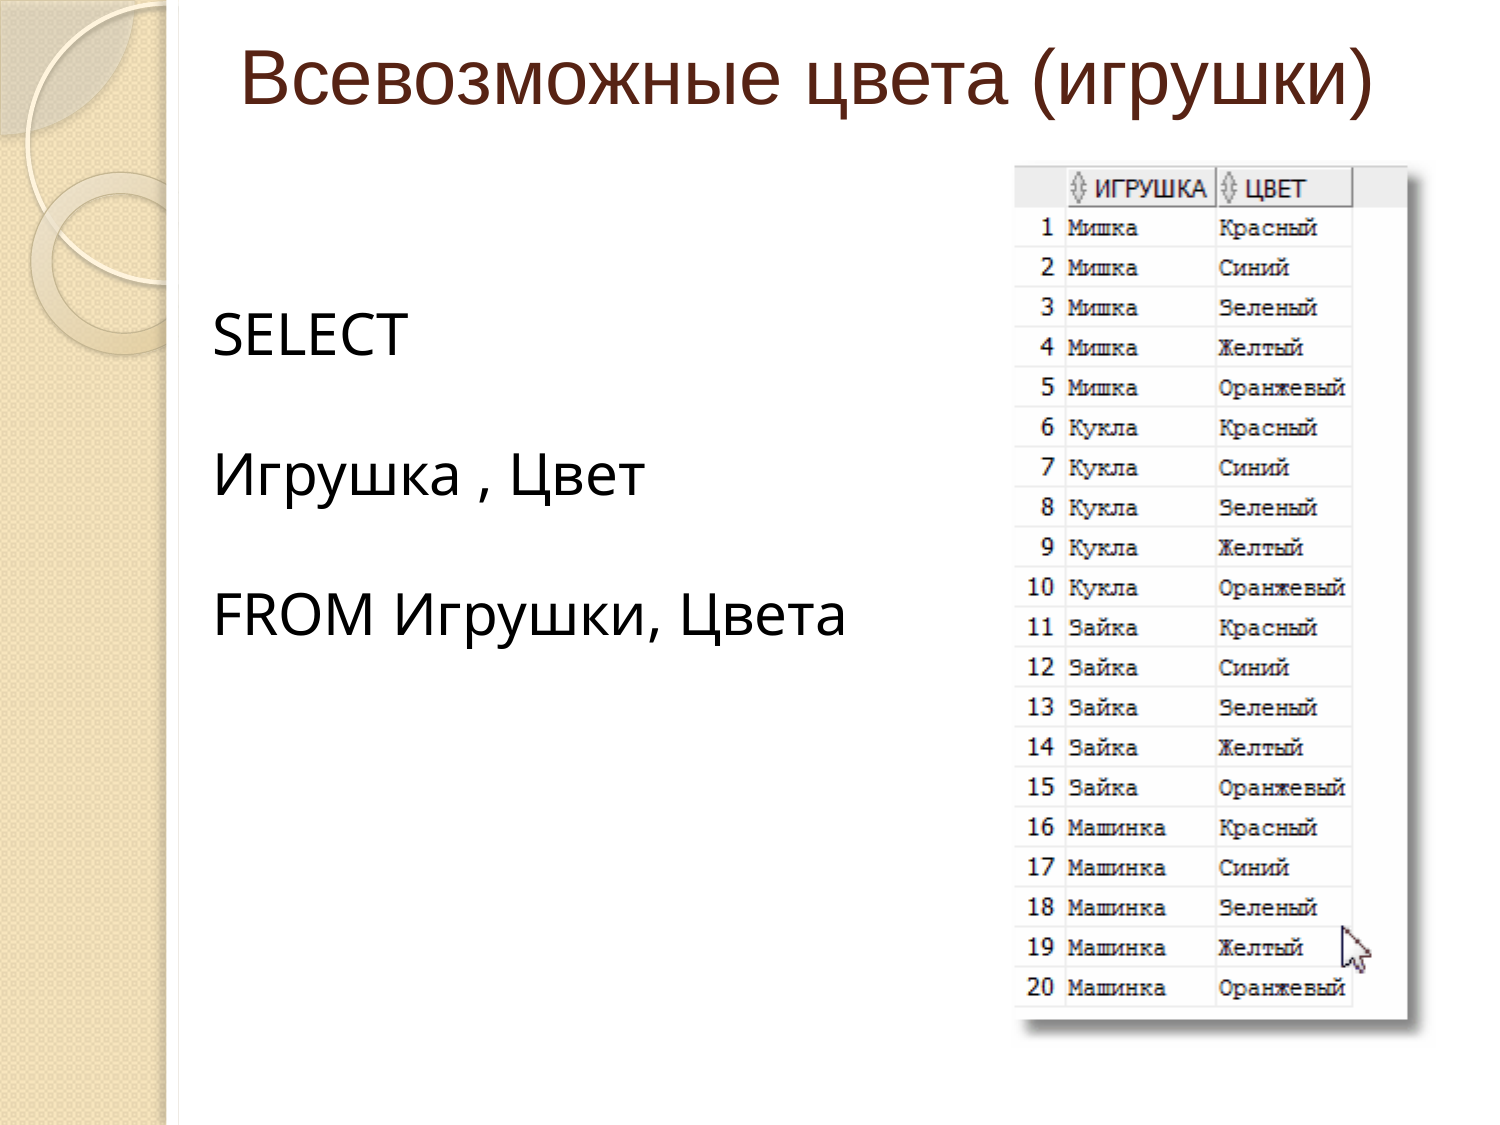

# Всевозможные цвета (игрушки)
SELECT
Игрушка , Цвет
FROM Игрушки, Цвета